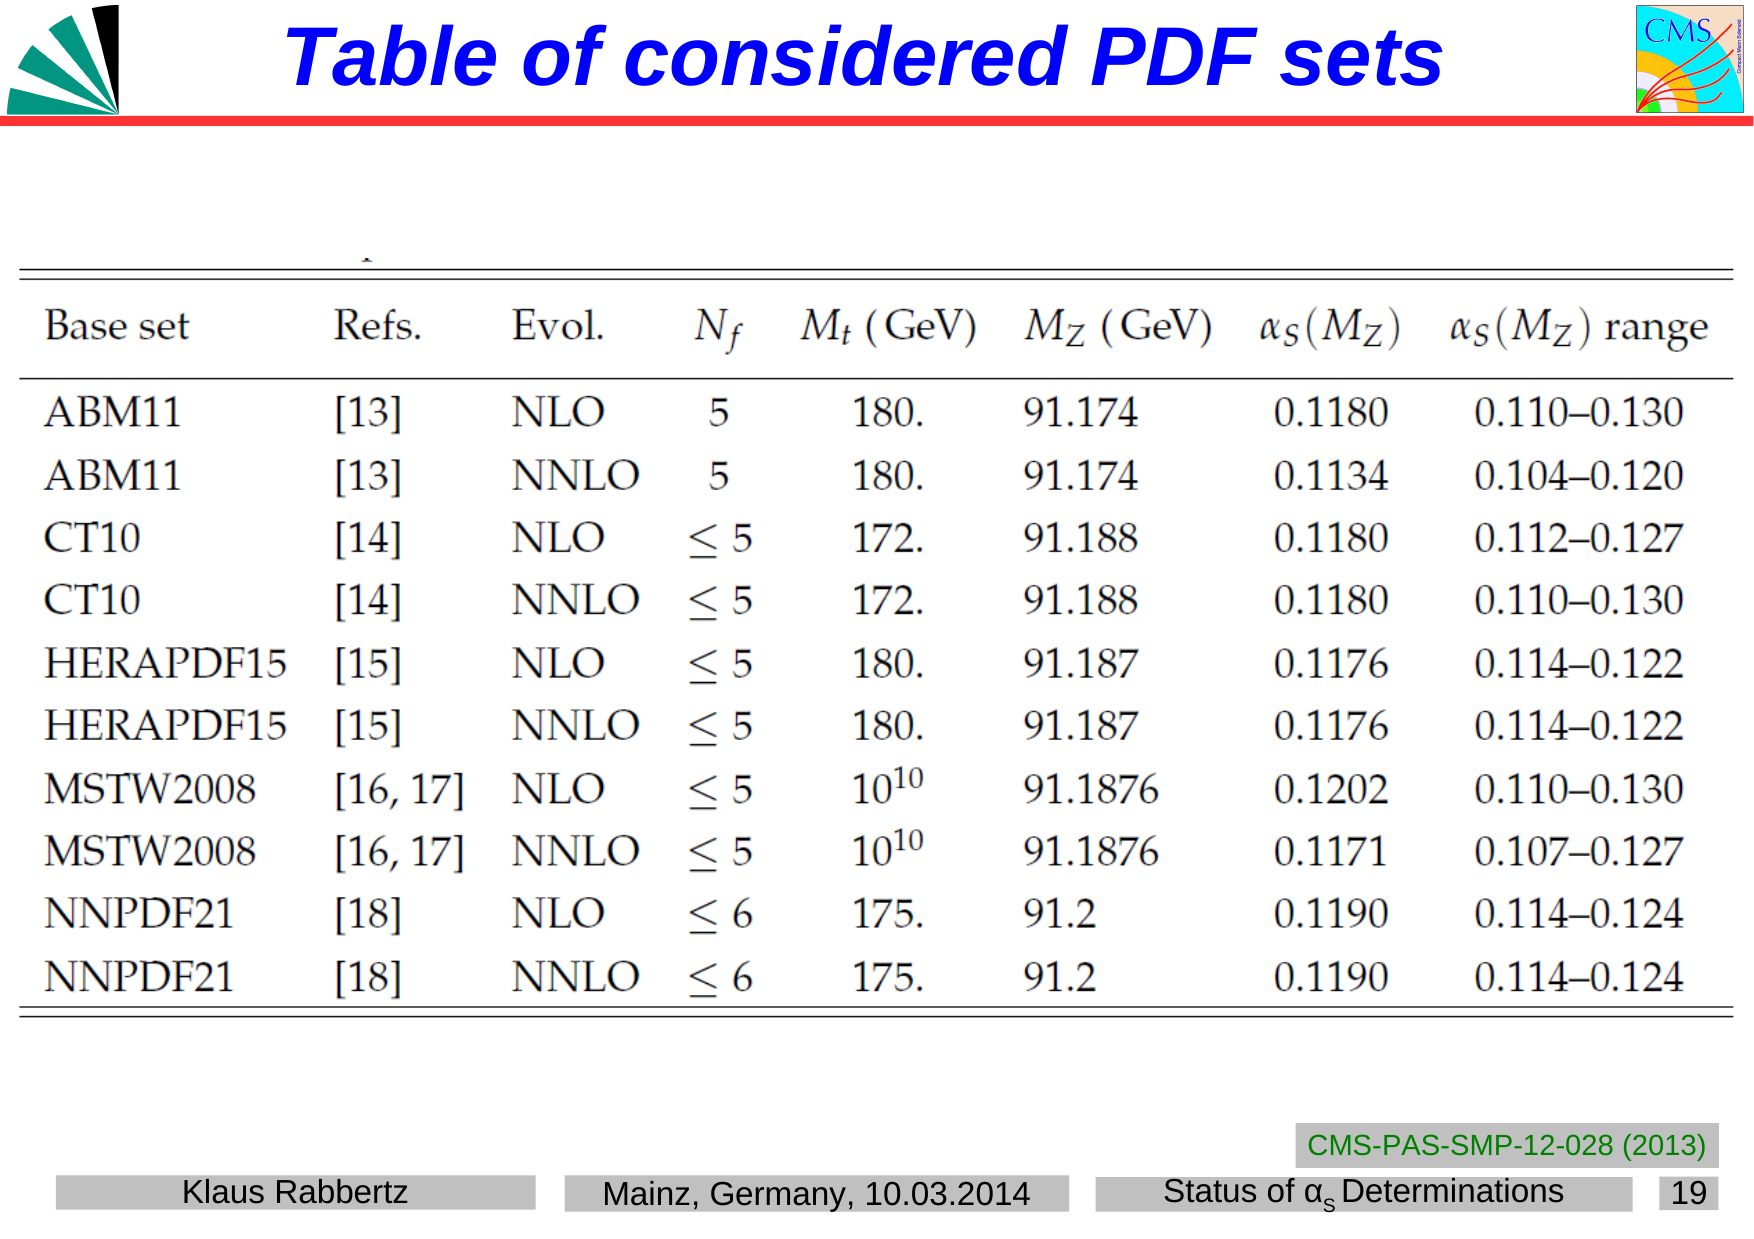

# Table of considered PDF sets
CMS-PAS-SMP-12-028 (2013)